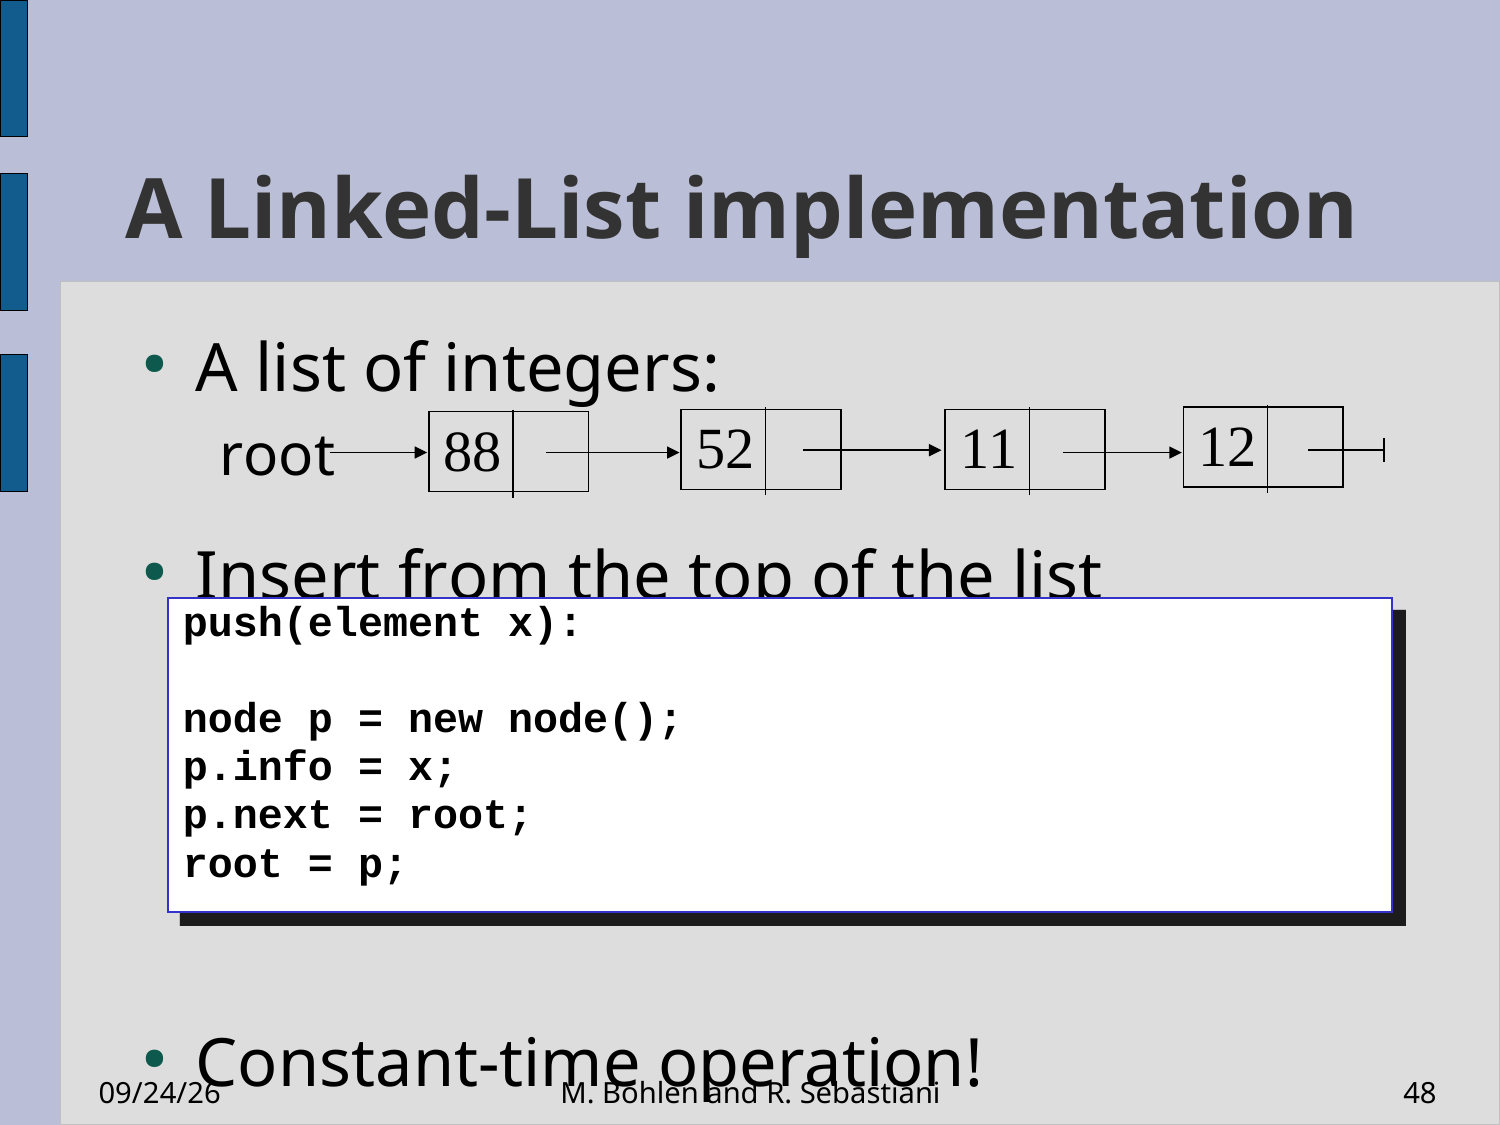

# A Linked-List implementation
A list of integers:
Insert from the top of the list
Constant-time operation!
12
root
52
11
88
push(element x):
node p = new node();
p.info = x;
p.next = root;
root = p;
M. Böhlen and R. Sebastiani
48